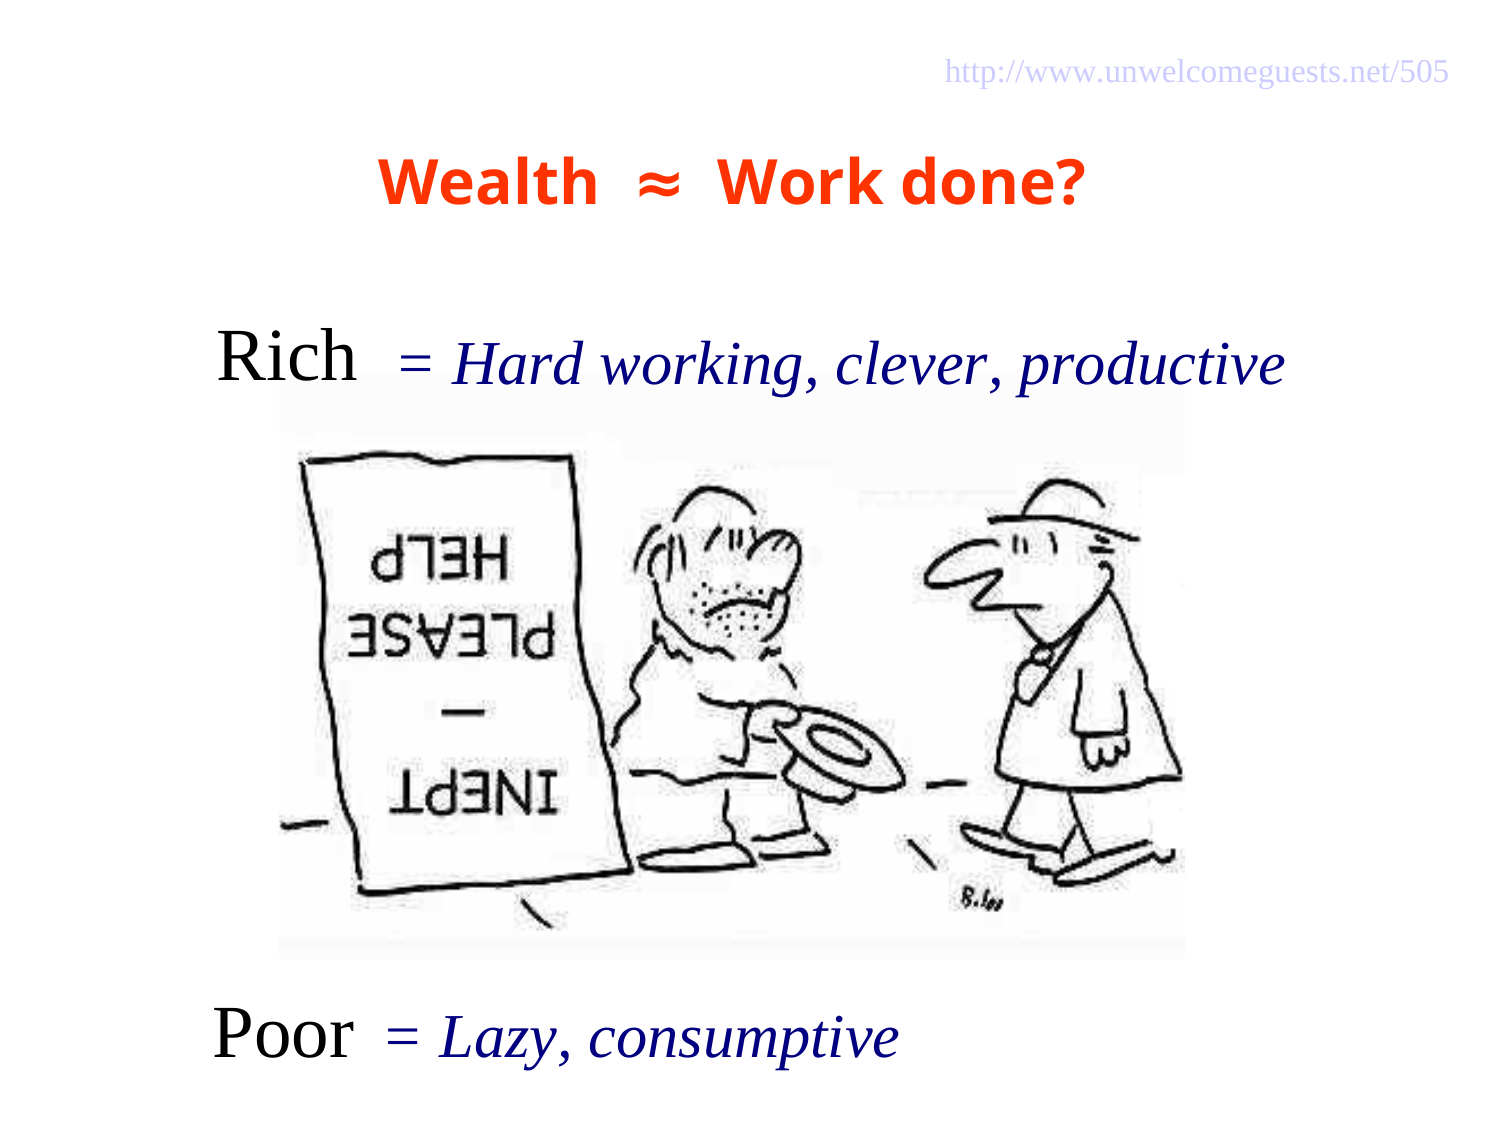

http://www.unwelcomeguests.net/505
Wealth ≈ Work done?
Rich
= Hard working, clever, productive
Poor
= Lazy, consumptive